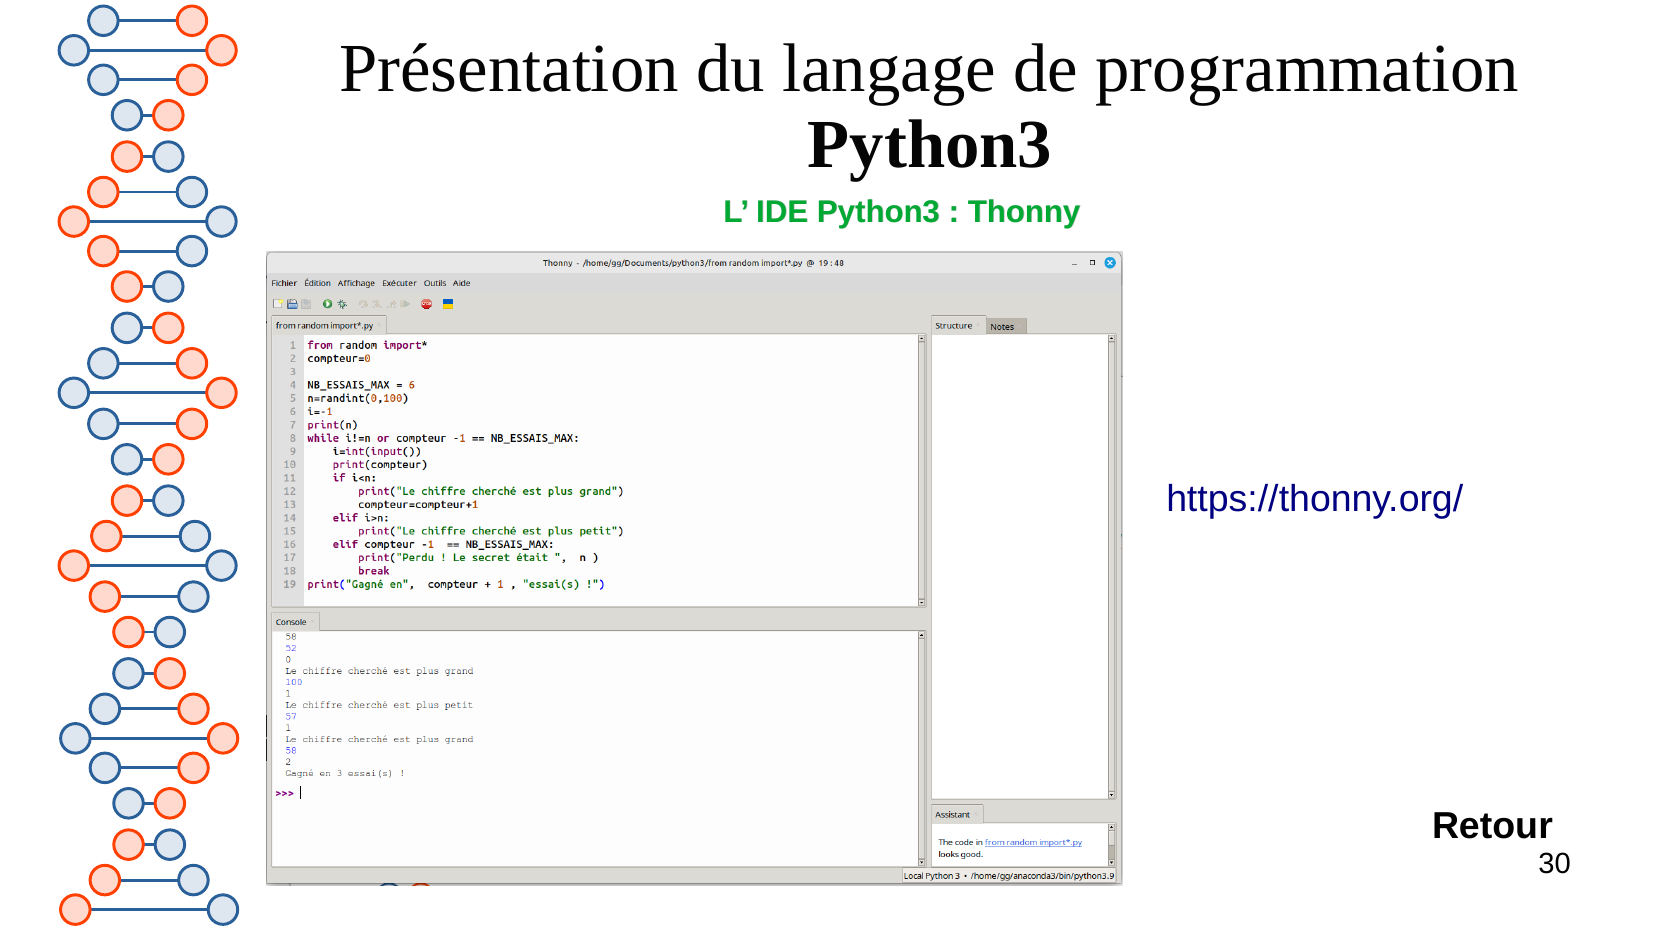

# Présentation du langage de programmation Python3
L’ IDE Python3 : Thonny
https://thonny.org/
Retour
30